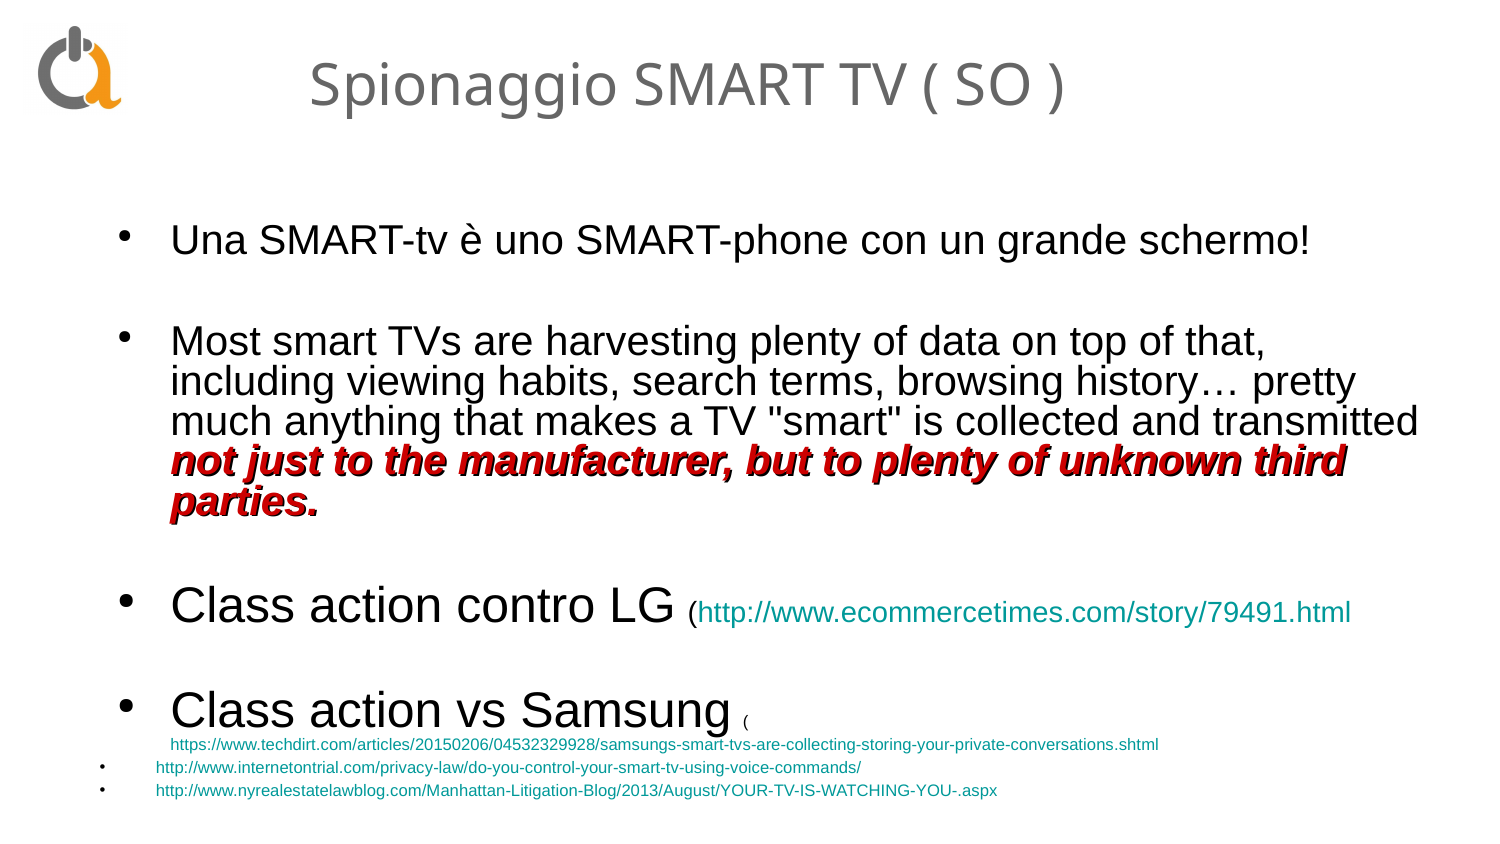

# Spionaggio SMART TV ( SO )
Una SMART-tv è uno SMART-phone con un grande schermo!
Most smart TVs are harvesting plenty of data on top of that, including viewing habits, search terms, browsing history… pretty much anything that makes a TV "smart" is collected and transmitted not just to the manufacturer, but to plenty of unknown third parties.
Class action contro LG (http://www.ecommercetimes.com/story/79491.html
Class action vs Samsung (https://www.techdirt.com/articles/20150206/04532329928/samsungs-smart-tvs-are-collecting-storing-your-private-conversations.shtml
http://www.internetontrial.com/privacy-law/do-you-control-your-smart-tv-using-voice-commands/
http://www.nyrealestatelawblog.com/Manhattan-Litigation-Blog/2013/August/YOUR-TV-IS-WATCHING-YOU-.aspx